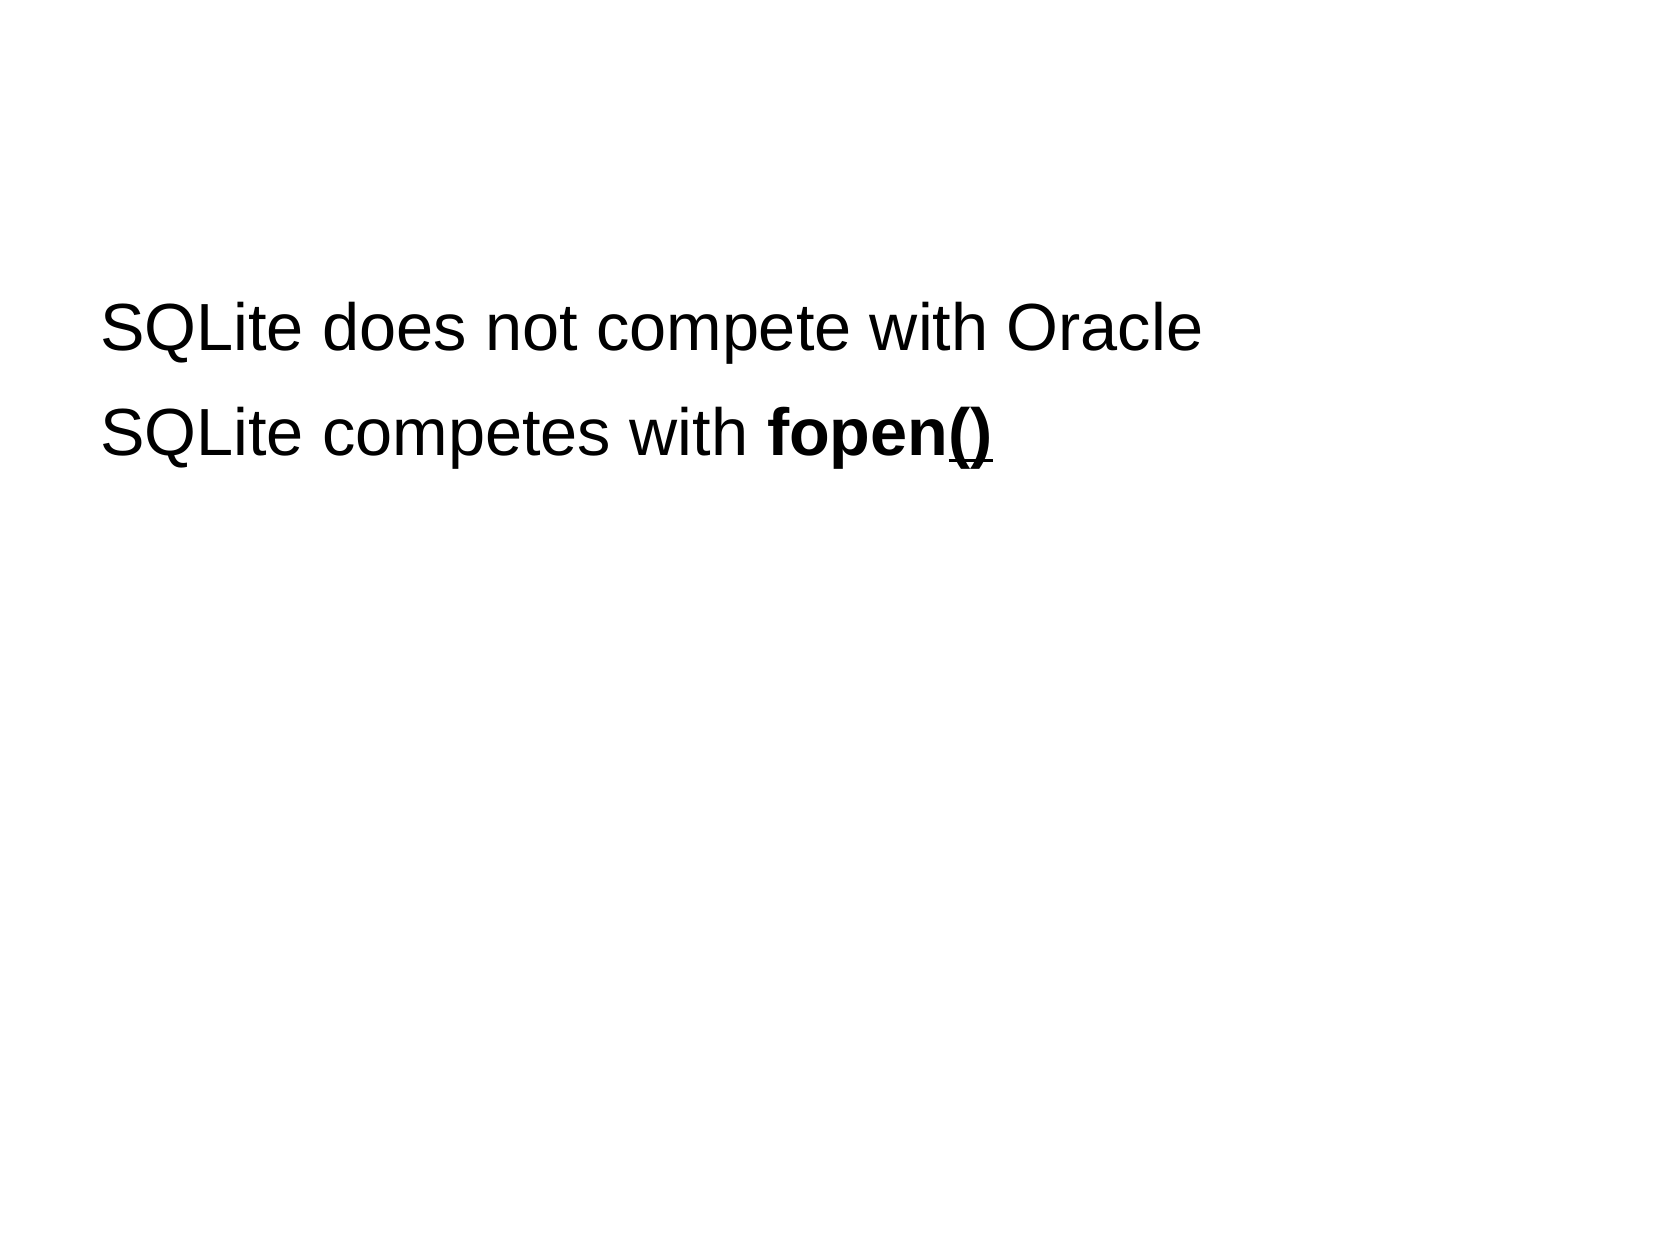

# SQLite does not compete with Oracle
SQLite competes with fopen()